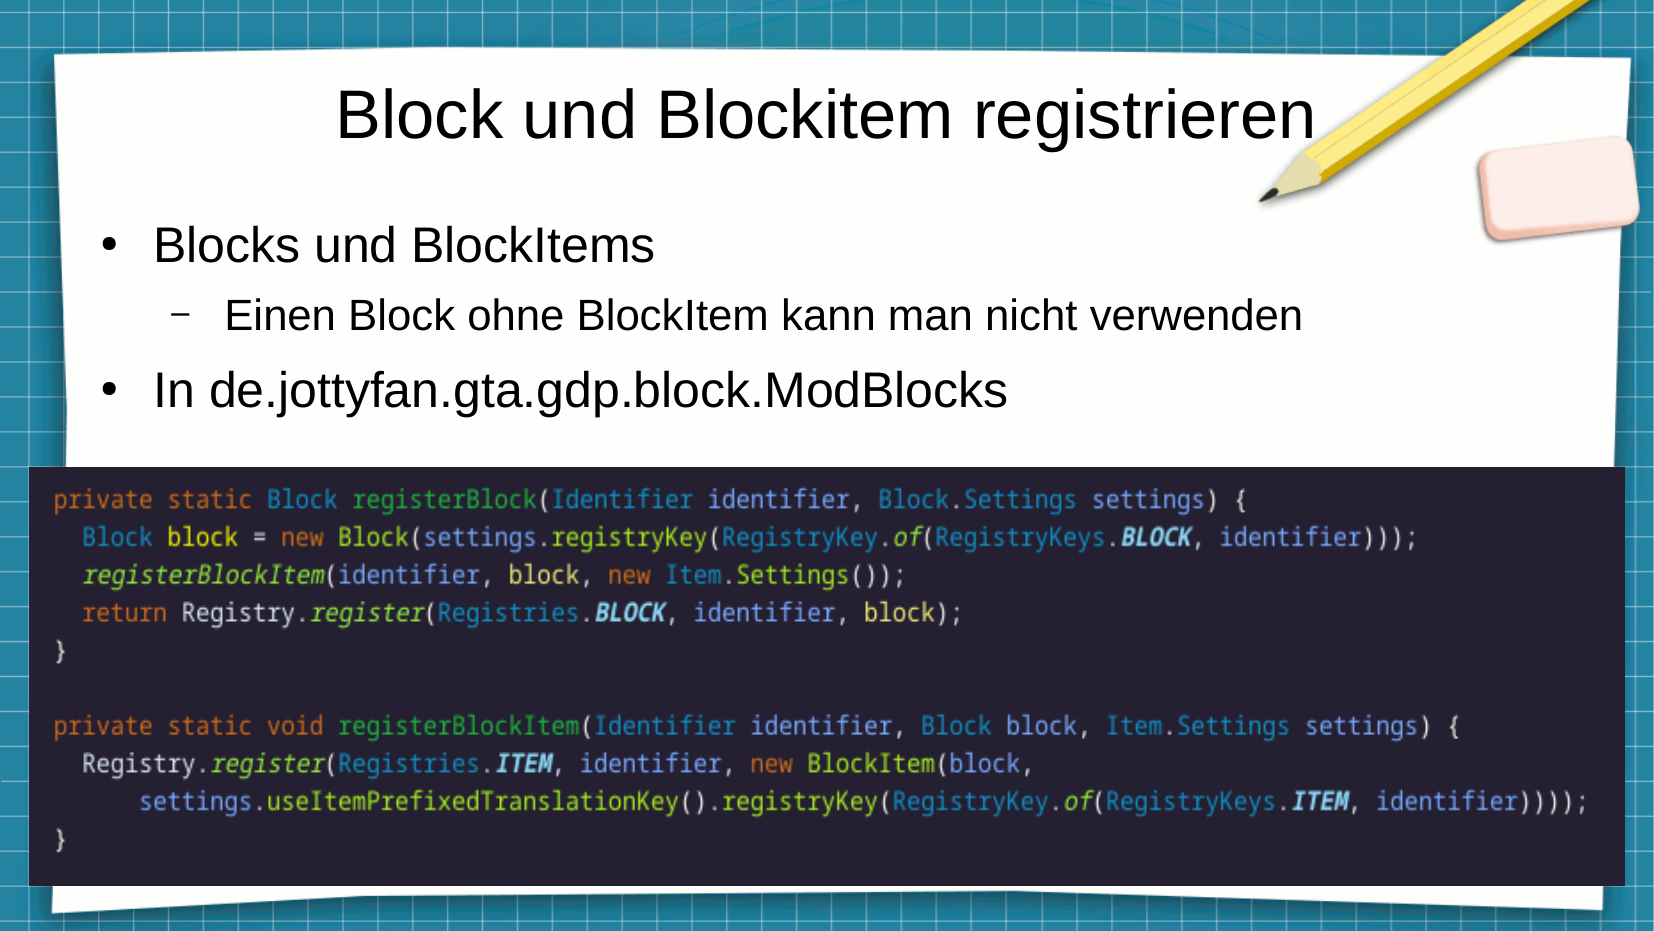

# Block und Blockitem registrieren
Blocks und BlockItems
Einen Block ohne BlockItem kann man nicht verwenden
In de.jottyfan.gta.gdp.block.ModBlocks